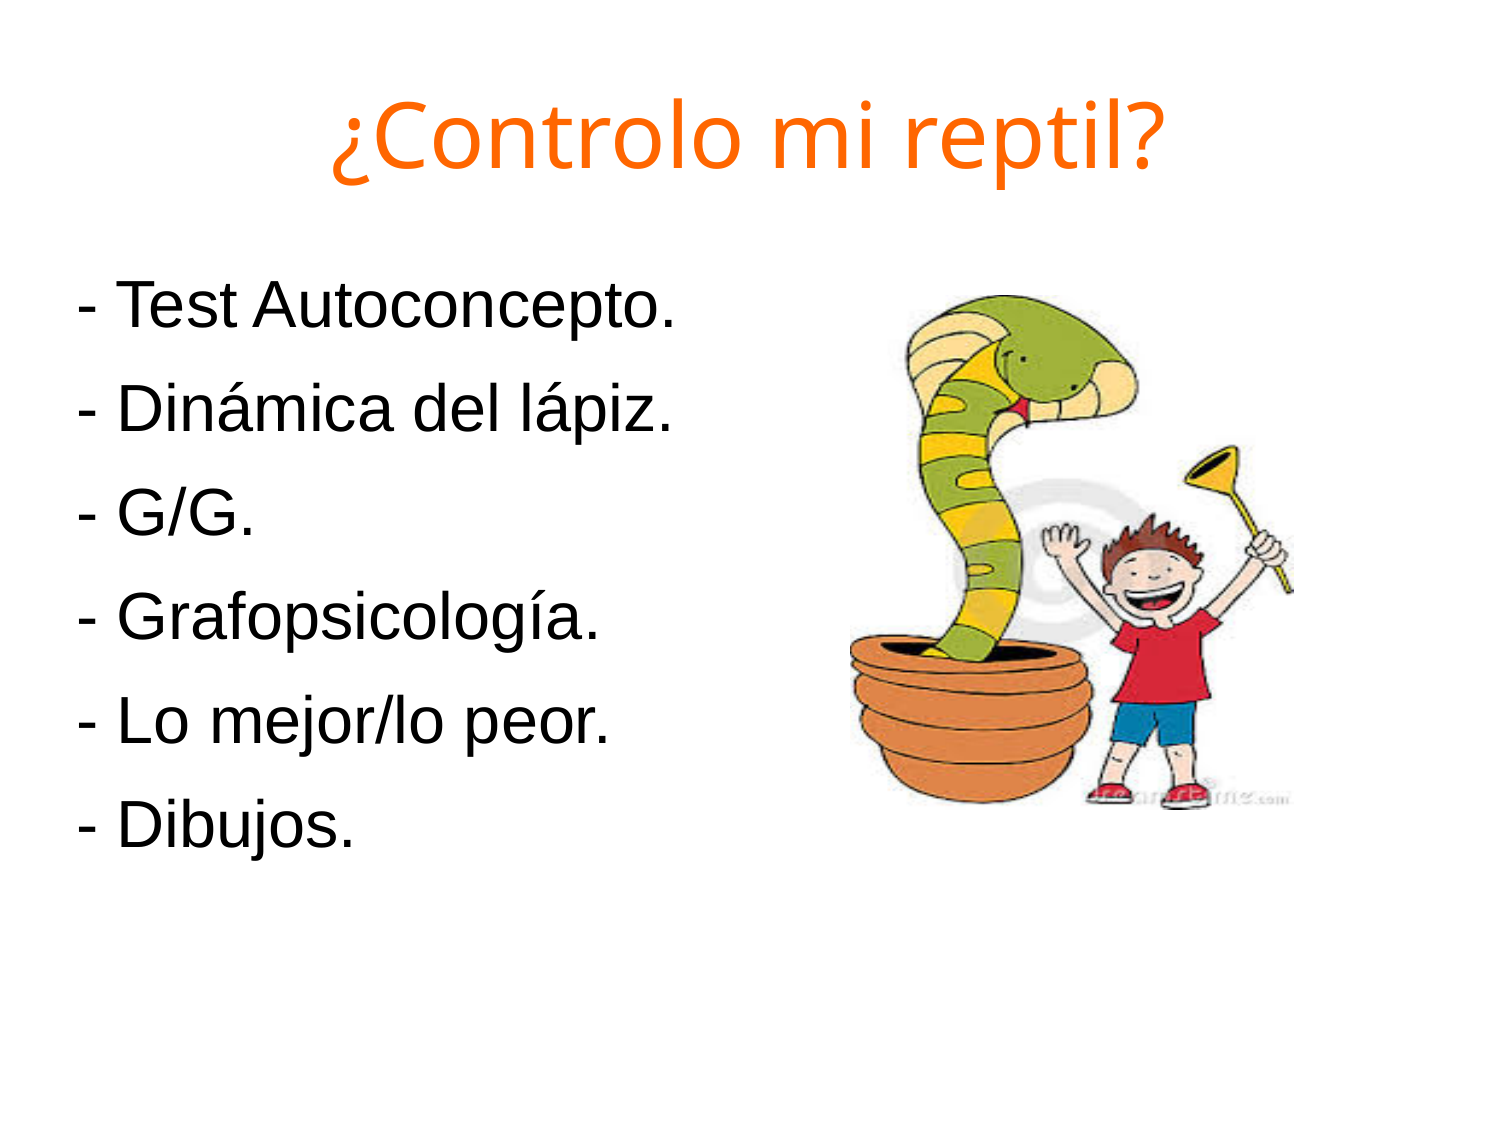

# ¿Controlo mi reptil?
- Test Autoconcepto.
- Dinámica del lápiz.
- G/G.
- Grafopsicología.
- Lo mejor/lo peor.
- Dibujos.